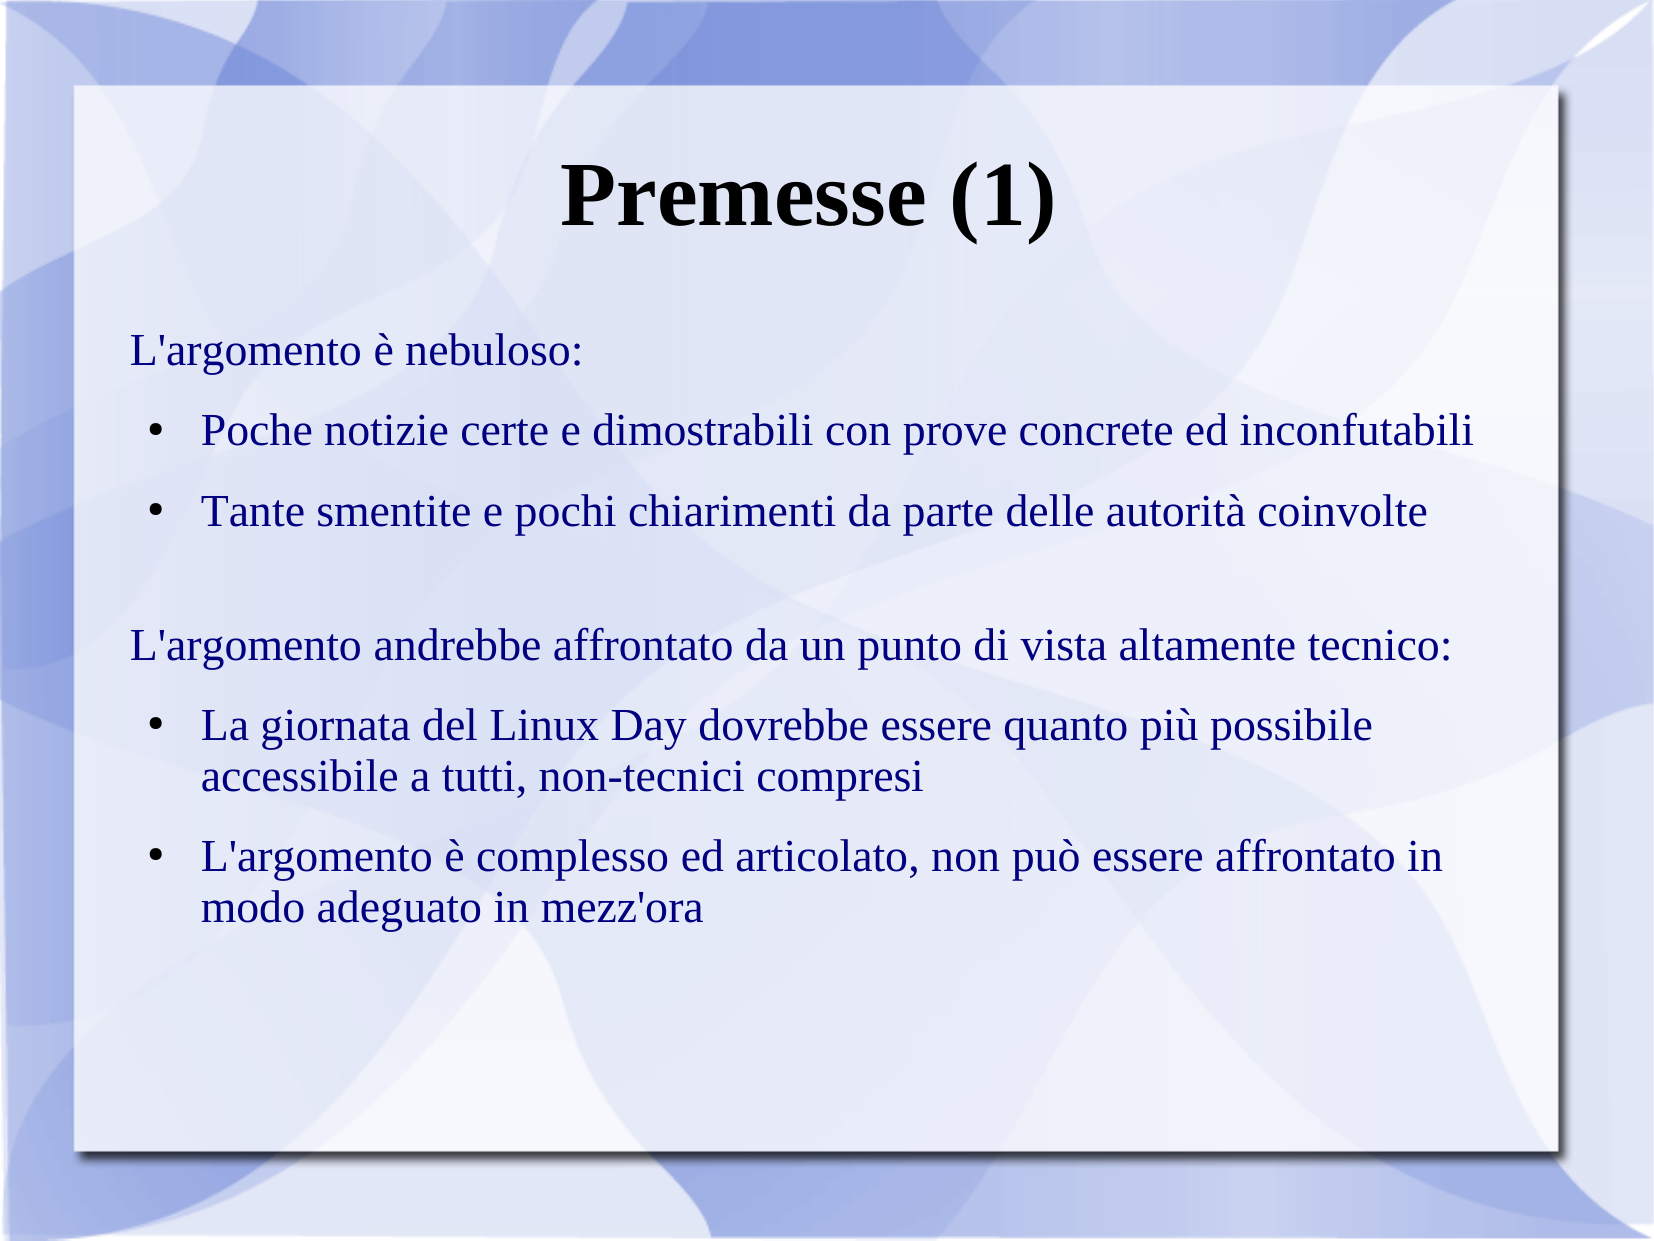

# Premesse (1)
L'argomento è nebuloso:
Poche notizie certe e dimostrabili con prove concrete ed inconfutabili
Tante smentite e pochi chiarimenti da parte delle autorità coinvolte
L'argomento andrebbe affrontato da un punto di vista altamente tecnico:
La giornata del Linux Day dovrebbe essere quanto più possibile accessibile a tutti, non-tecnici compresi
L'argomento è complesso ed articolato, non può essere affrontato in modo adeguato in mezz'ora